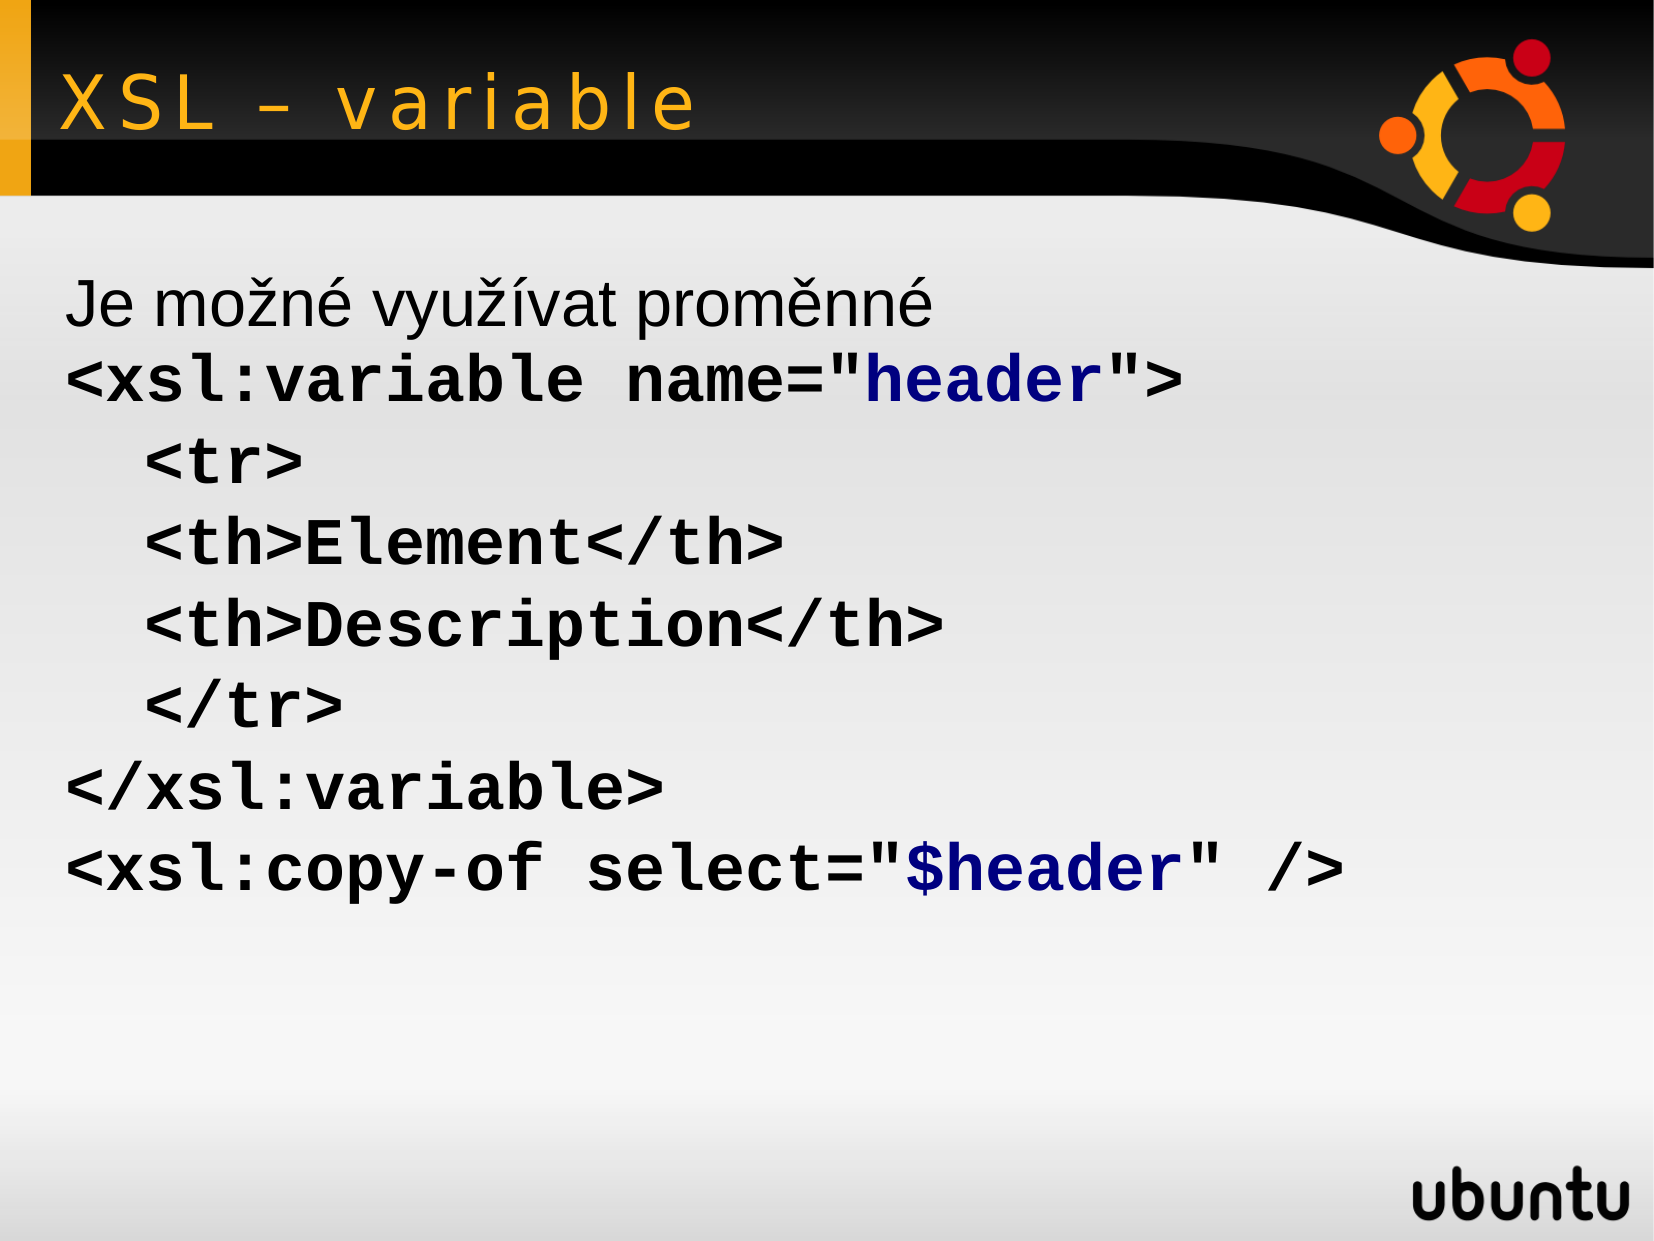

# XSL – variable
Je možné využívat proměnné
<xsl:variable name="header">
 <tr>
 <th>Element</th>
 <th>Description</th>
 </tr>
</xsl:variable>
<xsl:copy-of select="$header" />